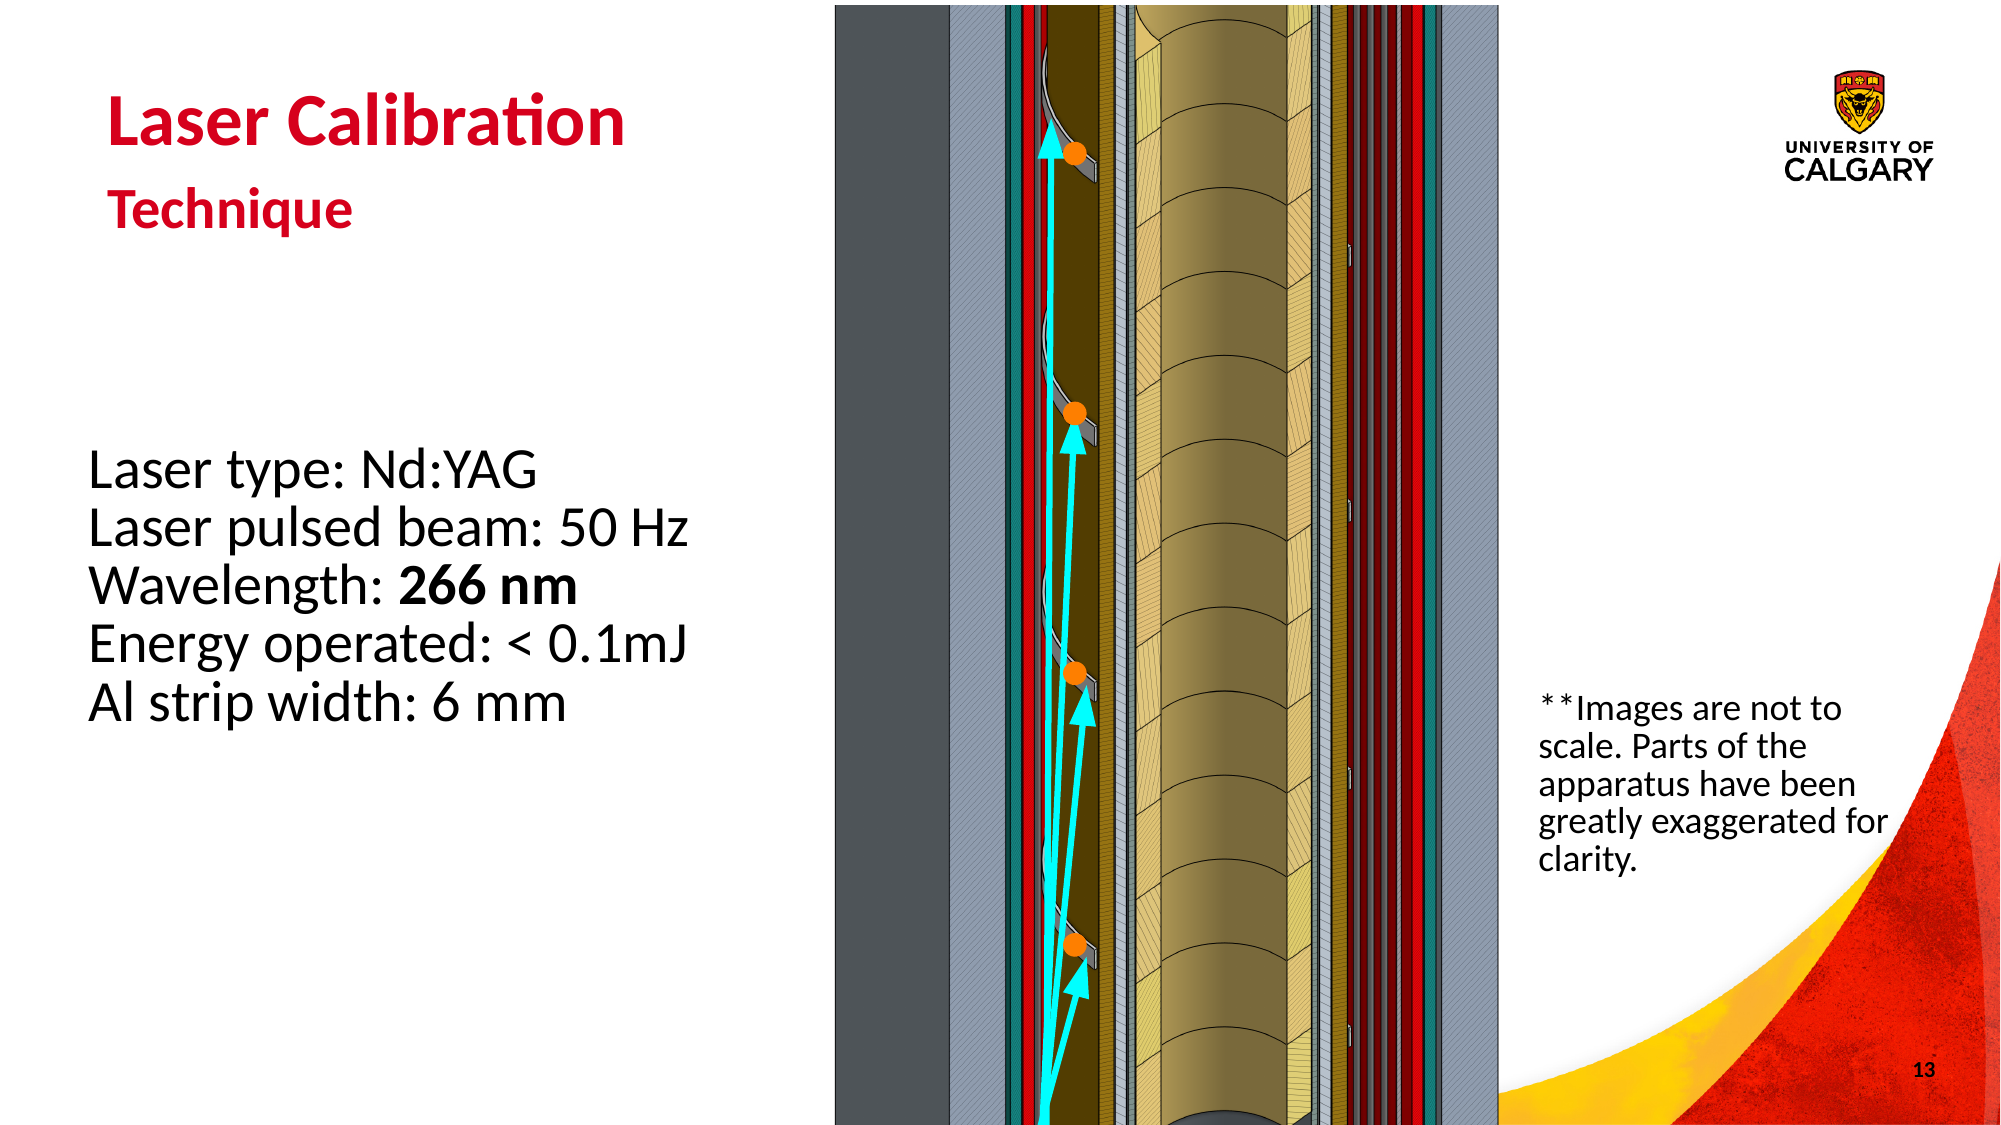

# Laser Calibration Technique
Laser type: Nd:YAG
Laser pulsed beam: 50 Hz
Wavelength: 266 nm
Energy operated: < 0.1mJ
Al strip width: 6 mm
**Images are not to scale. Parts of the apparatus have been greatly exaggerated for clarity.